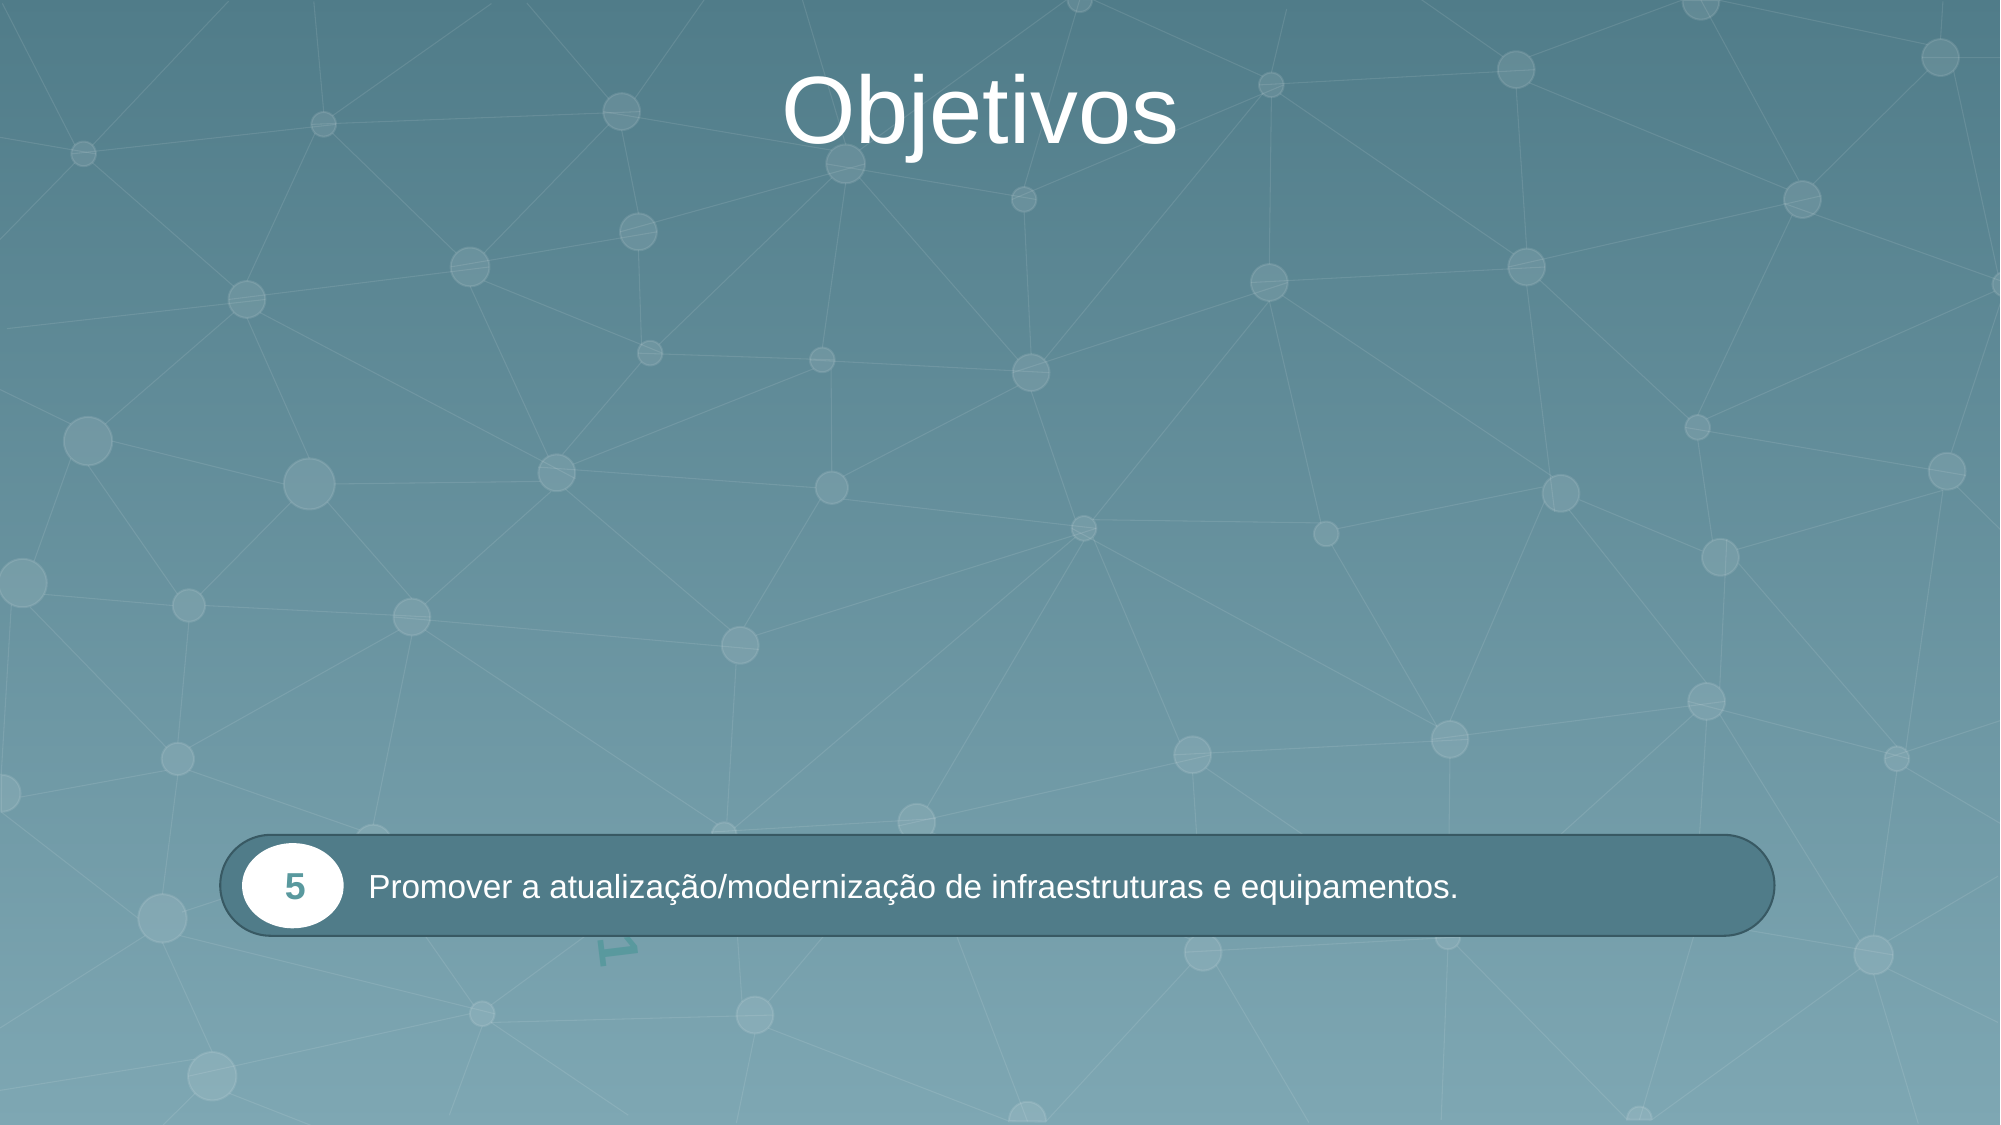

# Objetivos
5
Promover a atualização/modernização de infraestruturas e equipamentos.
1